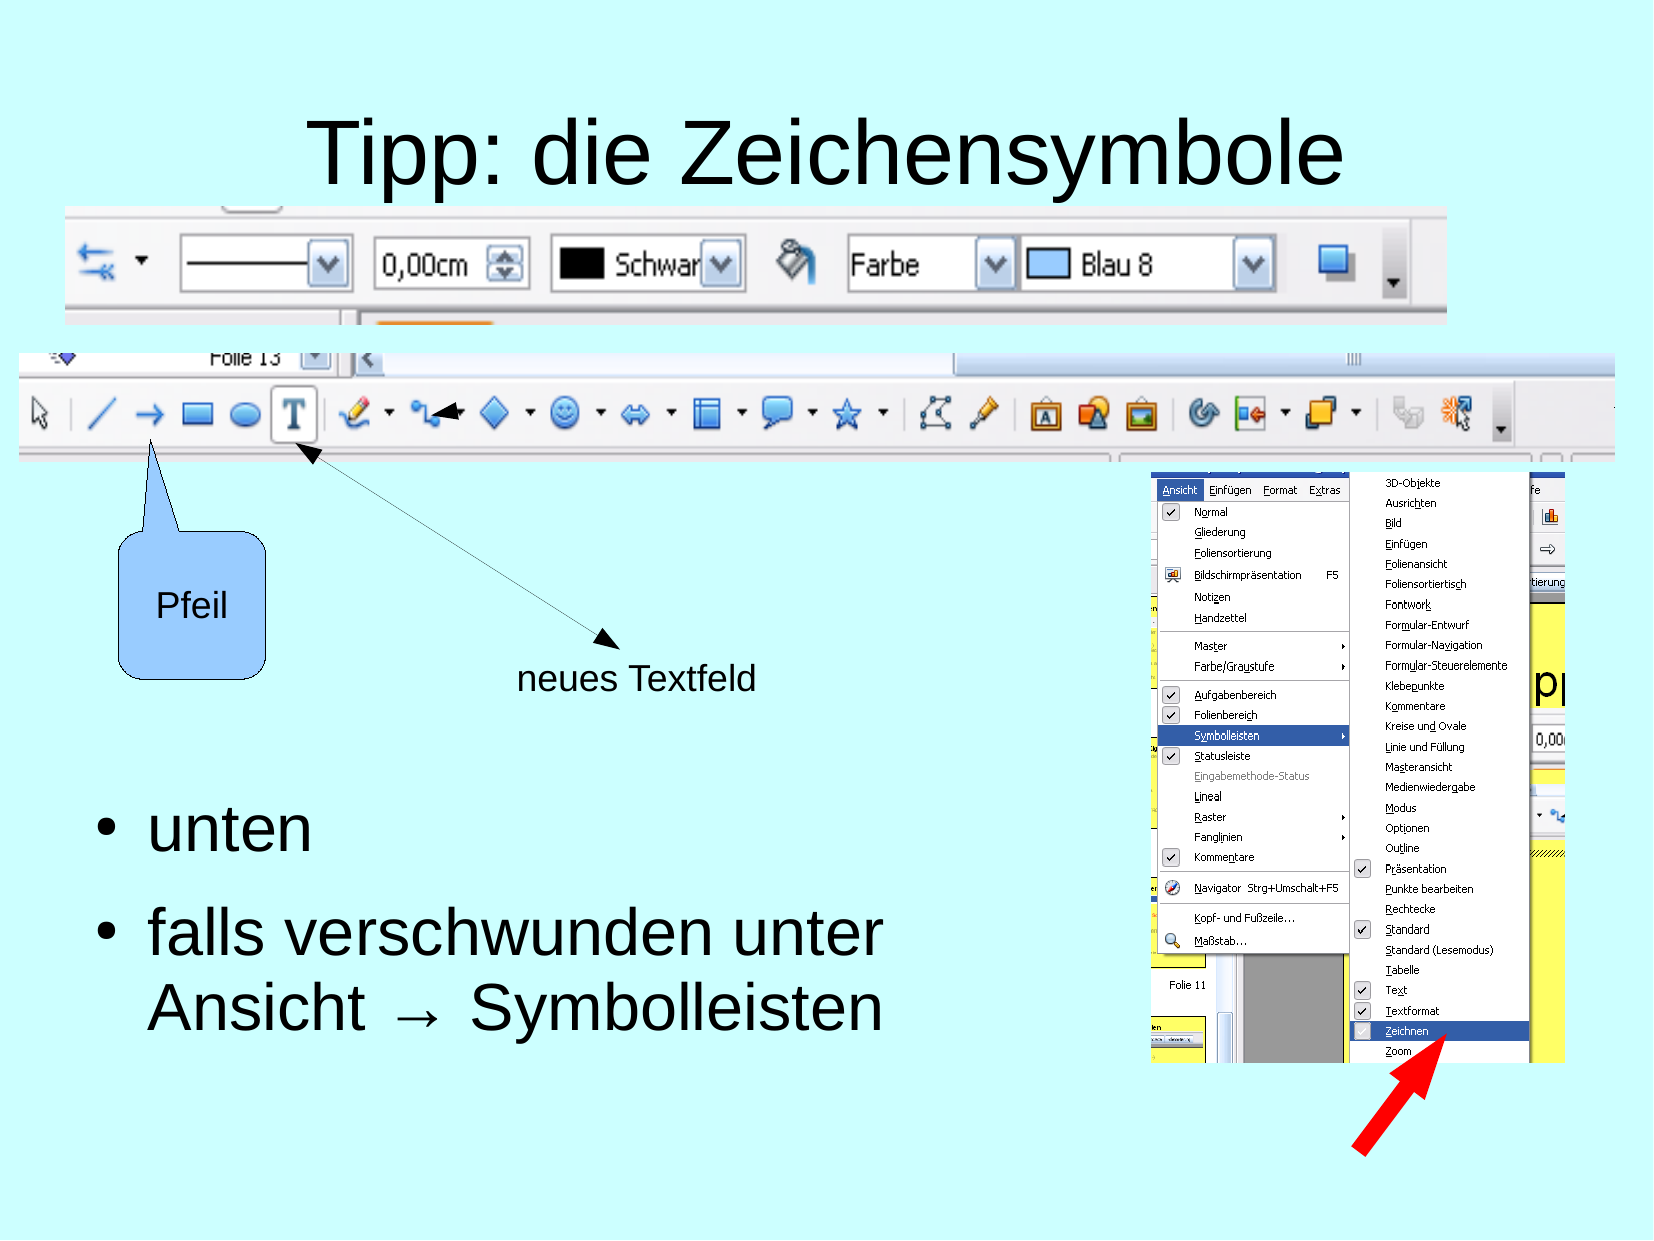

# Tipp: die Zeichensymbole
Pfeil
neues Textfeld
unten
falls verschwunden unter Ansicht → Symbolleisten